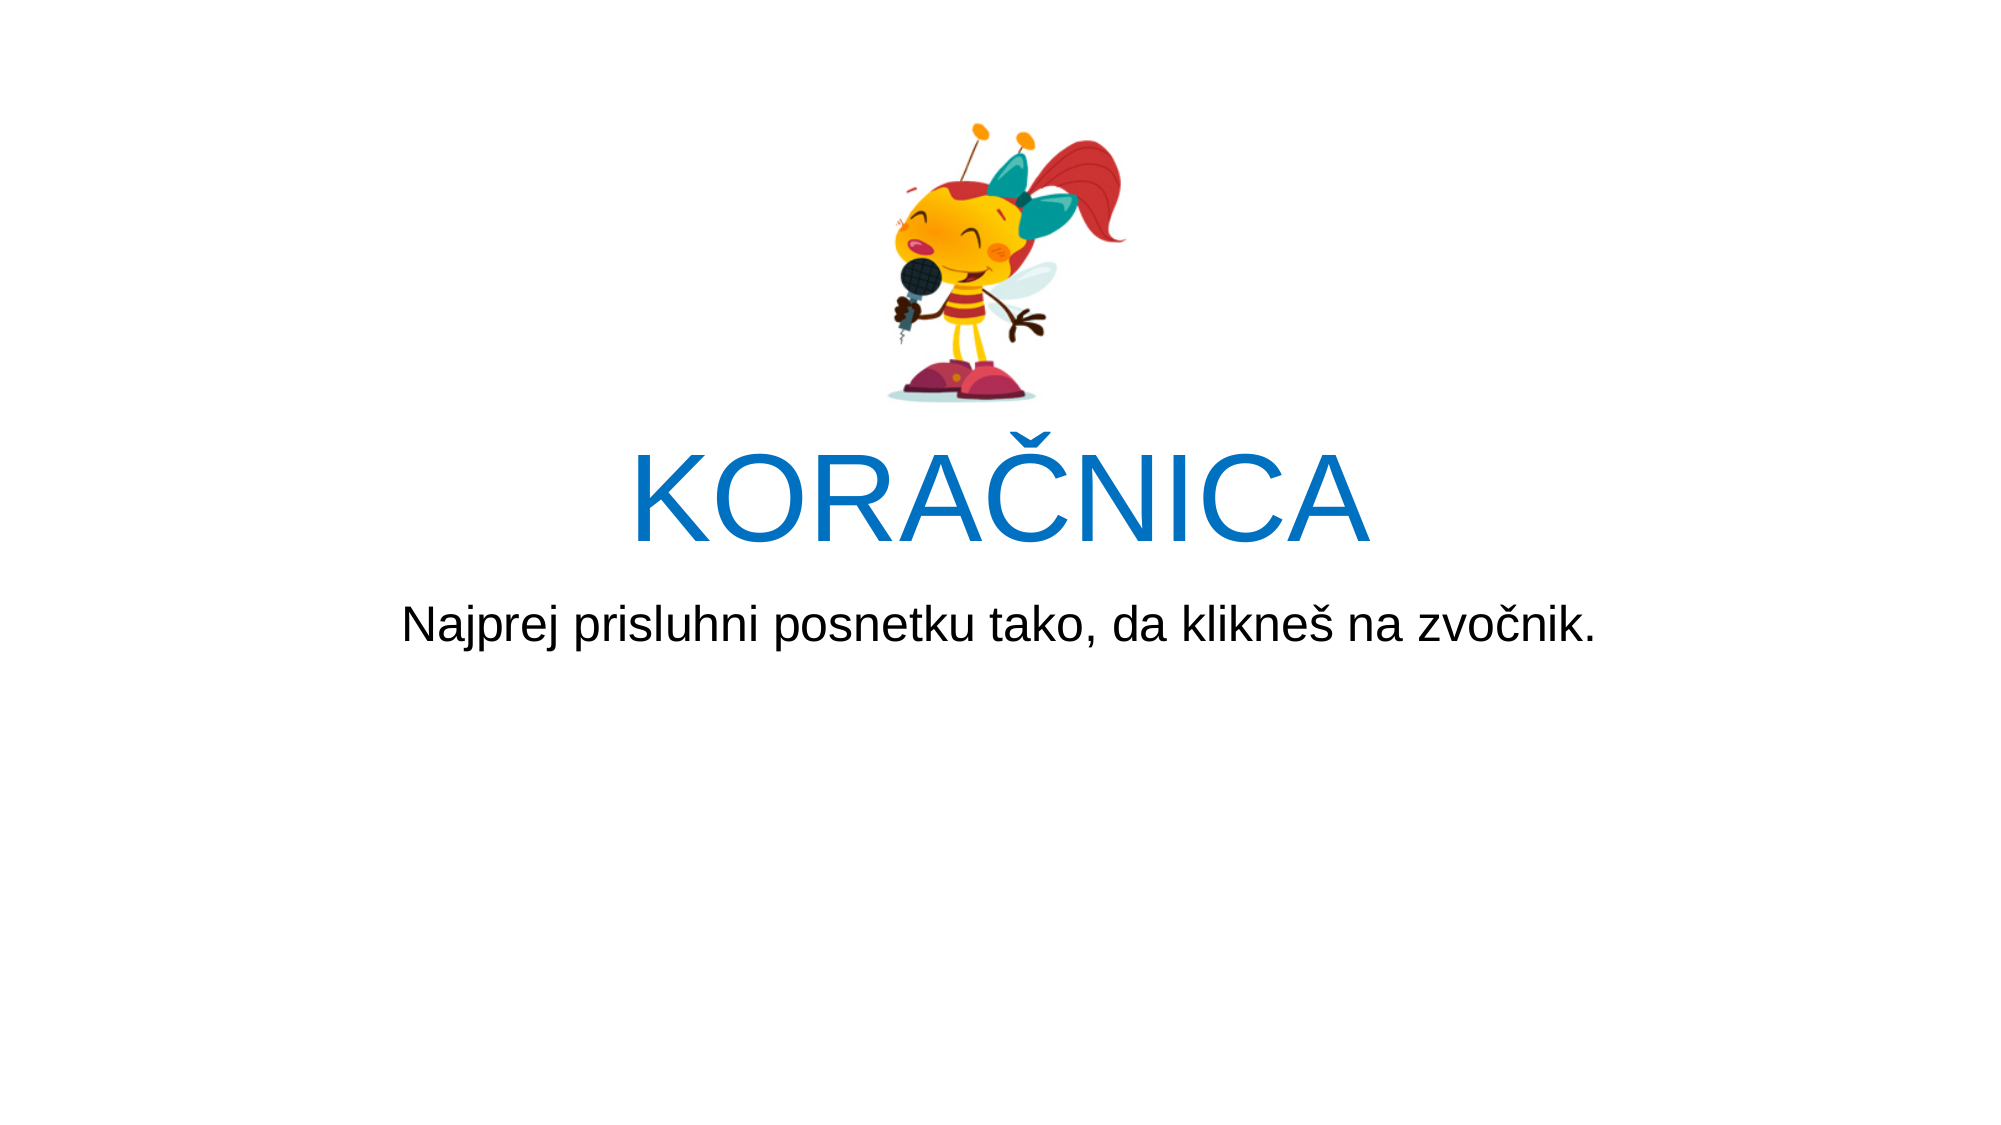

# KORAČNICA
Najprej prisluhni posnetku tako, da klikneš na zvočnik.